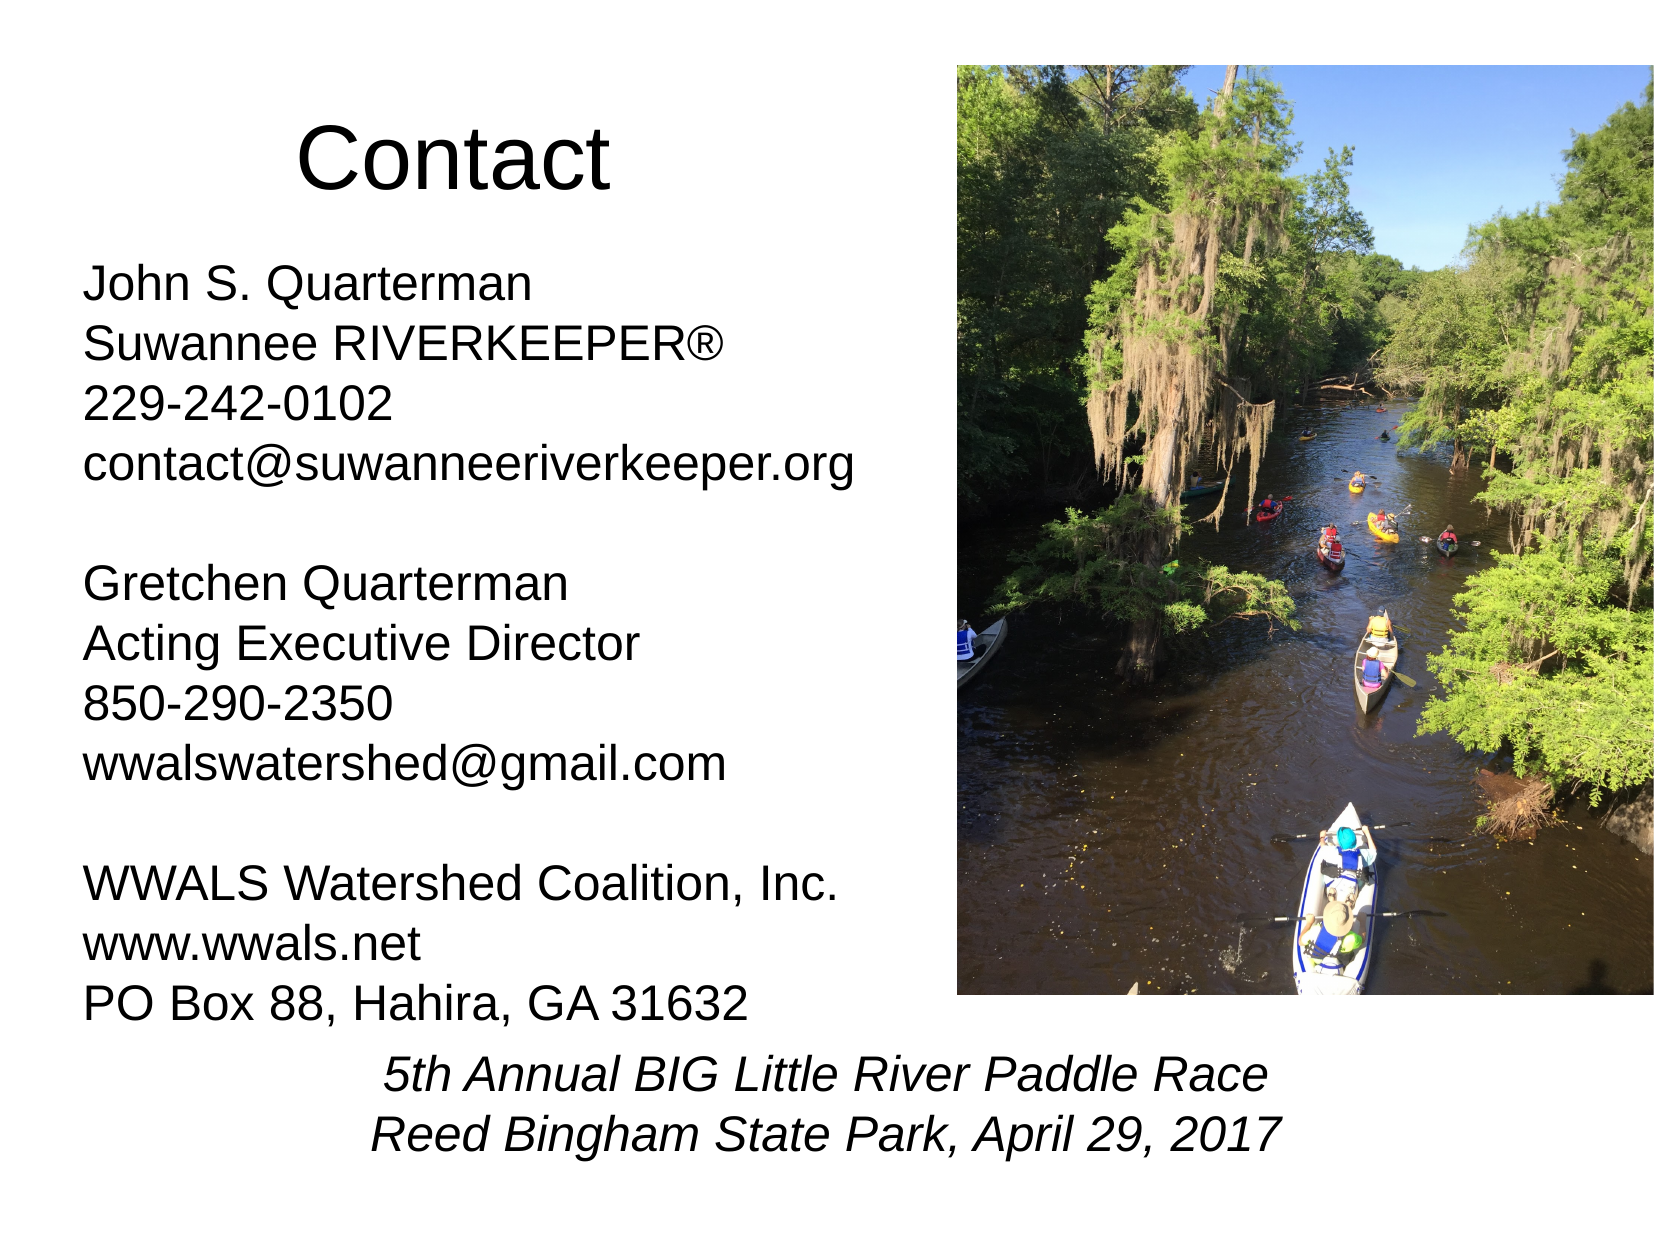

Contact
John S. Quarterman
Suwannee RIVERKEEPER®
229-242-0102
contact@suwanneeriverkeeper.org
Gretchen Quarterman
Acting Executive Director
850-290-2350
wwalswatershed@gmail.com
WWALS Watershed Coalition, Inc.
www.wwals.net
PO Box 88, Hahira, GA 31632
5th Annual BIG Little River Paddle Race
Reed Bingham State Park, April 29, 2017